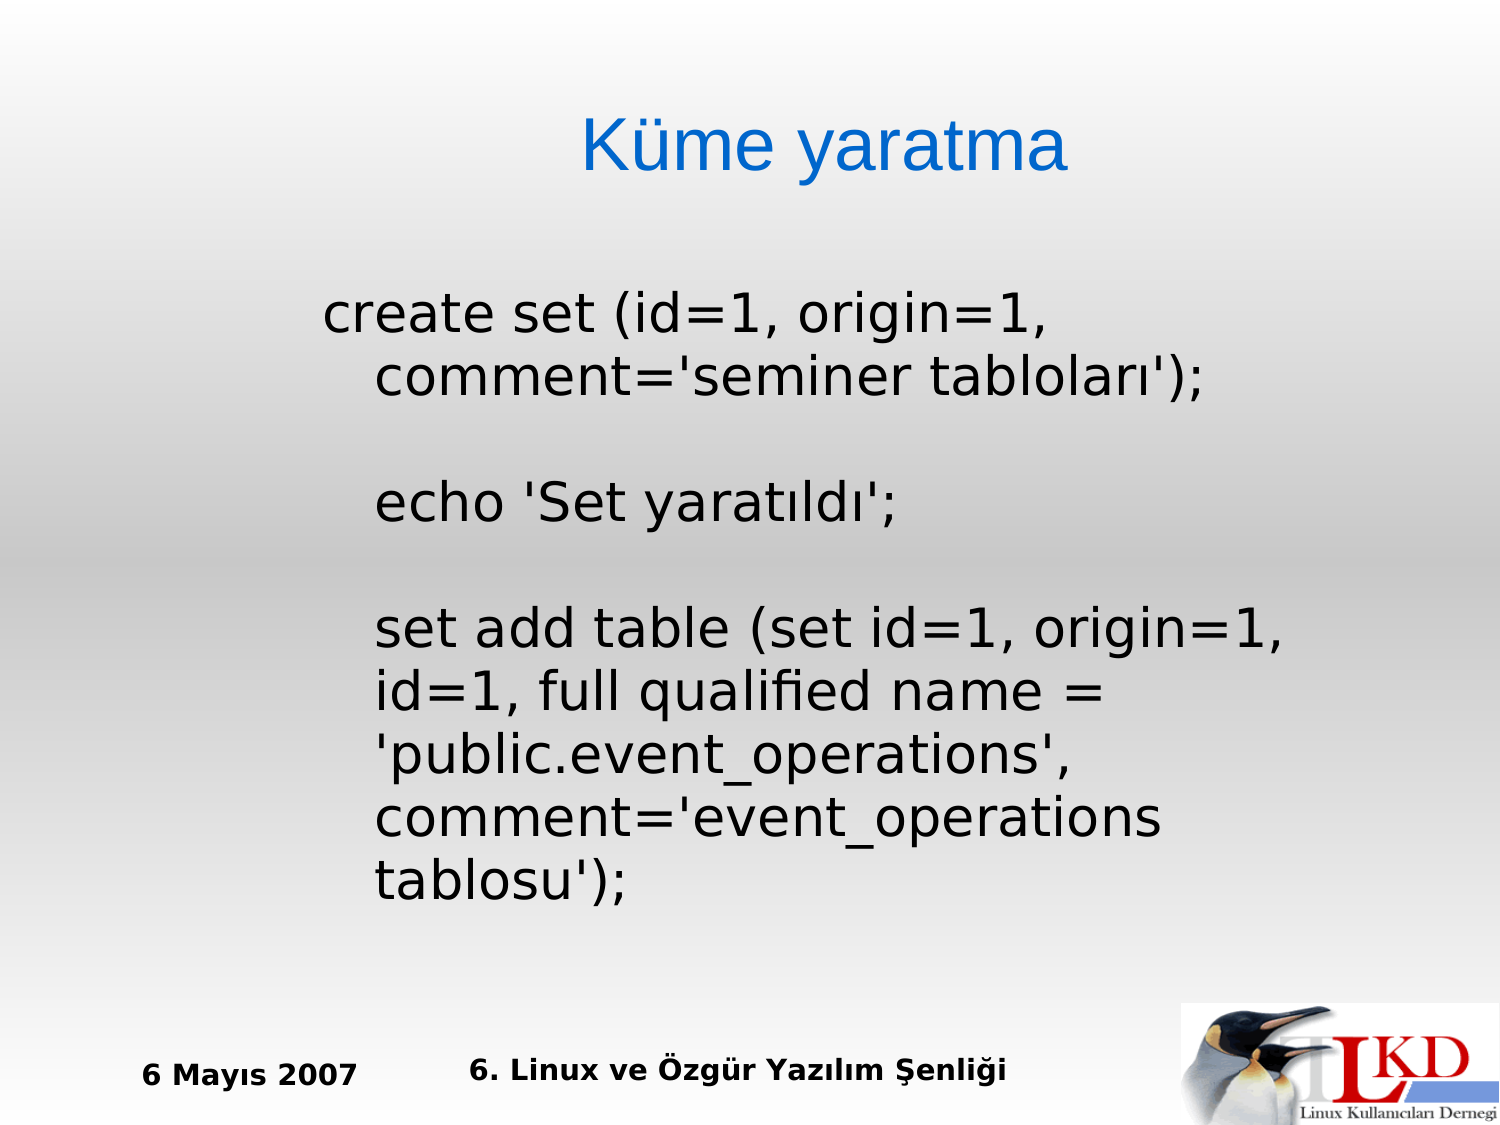

# Küme yaratma
create set (id=1, origin=1, comment='seminer tabloları');
echo 'Set yaratıldı';
set add table (set id=1, origin=1, id=1, full qualified name = 'public.event_operations', comment='event_operations tablosu');